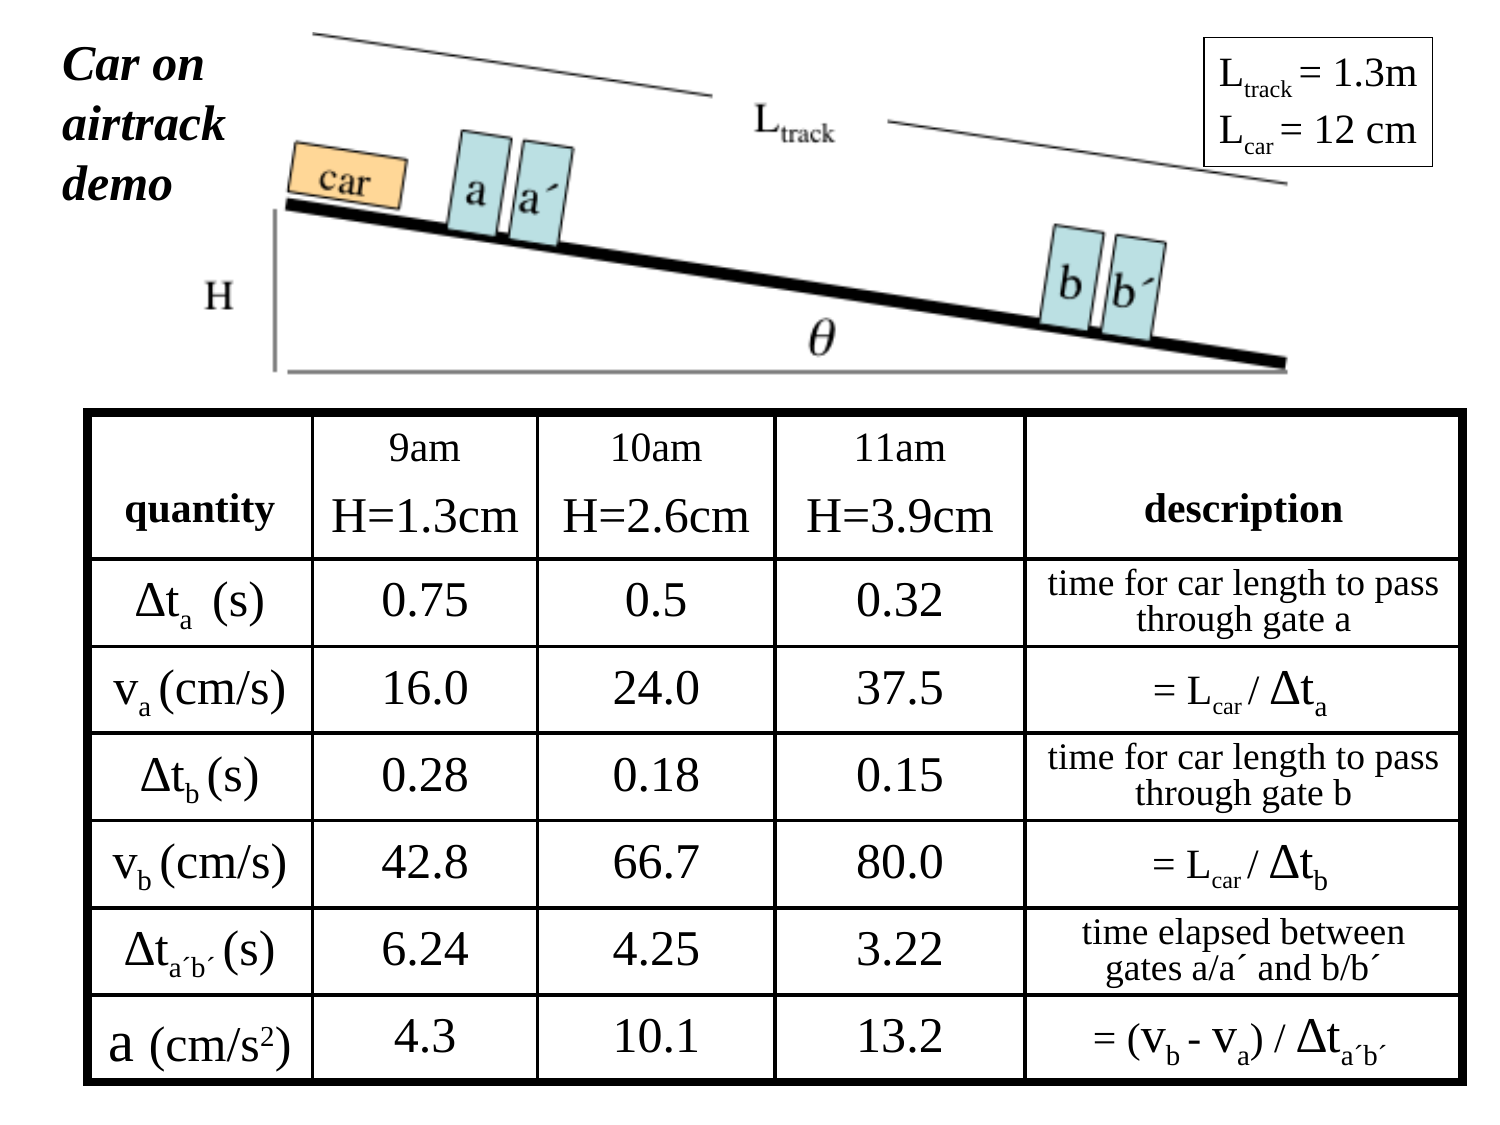

Car on airtrack demo
Ltrack = 1.3m
Lcar = 12 cm
| quantity | 9am H=1.3cm | 10am H=2.6cm | 11am H=3.9cm | description |
| --- | --- | --- | --- | --- |
| ∆ta (s) | 0.75 | 0.5 | 0.32 | time for car length to pass through gate a |
| va (cm/s) | 16.0 | 24.0 | 37.5 | = Lcar / ∆ta |
| ∆tb (s) | 0.28 | 0.18 | 0.15 | time for car length to pass through gate b |
| vb (cm/s) | 42.8 | 66.7 | 80.0 | = Lcar / ∆tb |
| ∆ta´b´ (s) | 6.24 | 4.25 | 3.22 | time elapsed between gates a/a´ and b/b´ |
| a (cm/s2) | 4.3 | 10.1 | 13.2 | = (vb - va) / ∆ta´b´ |